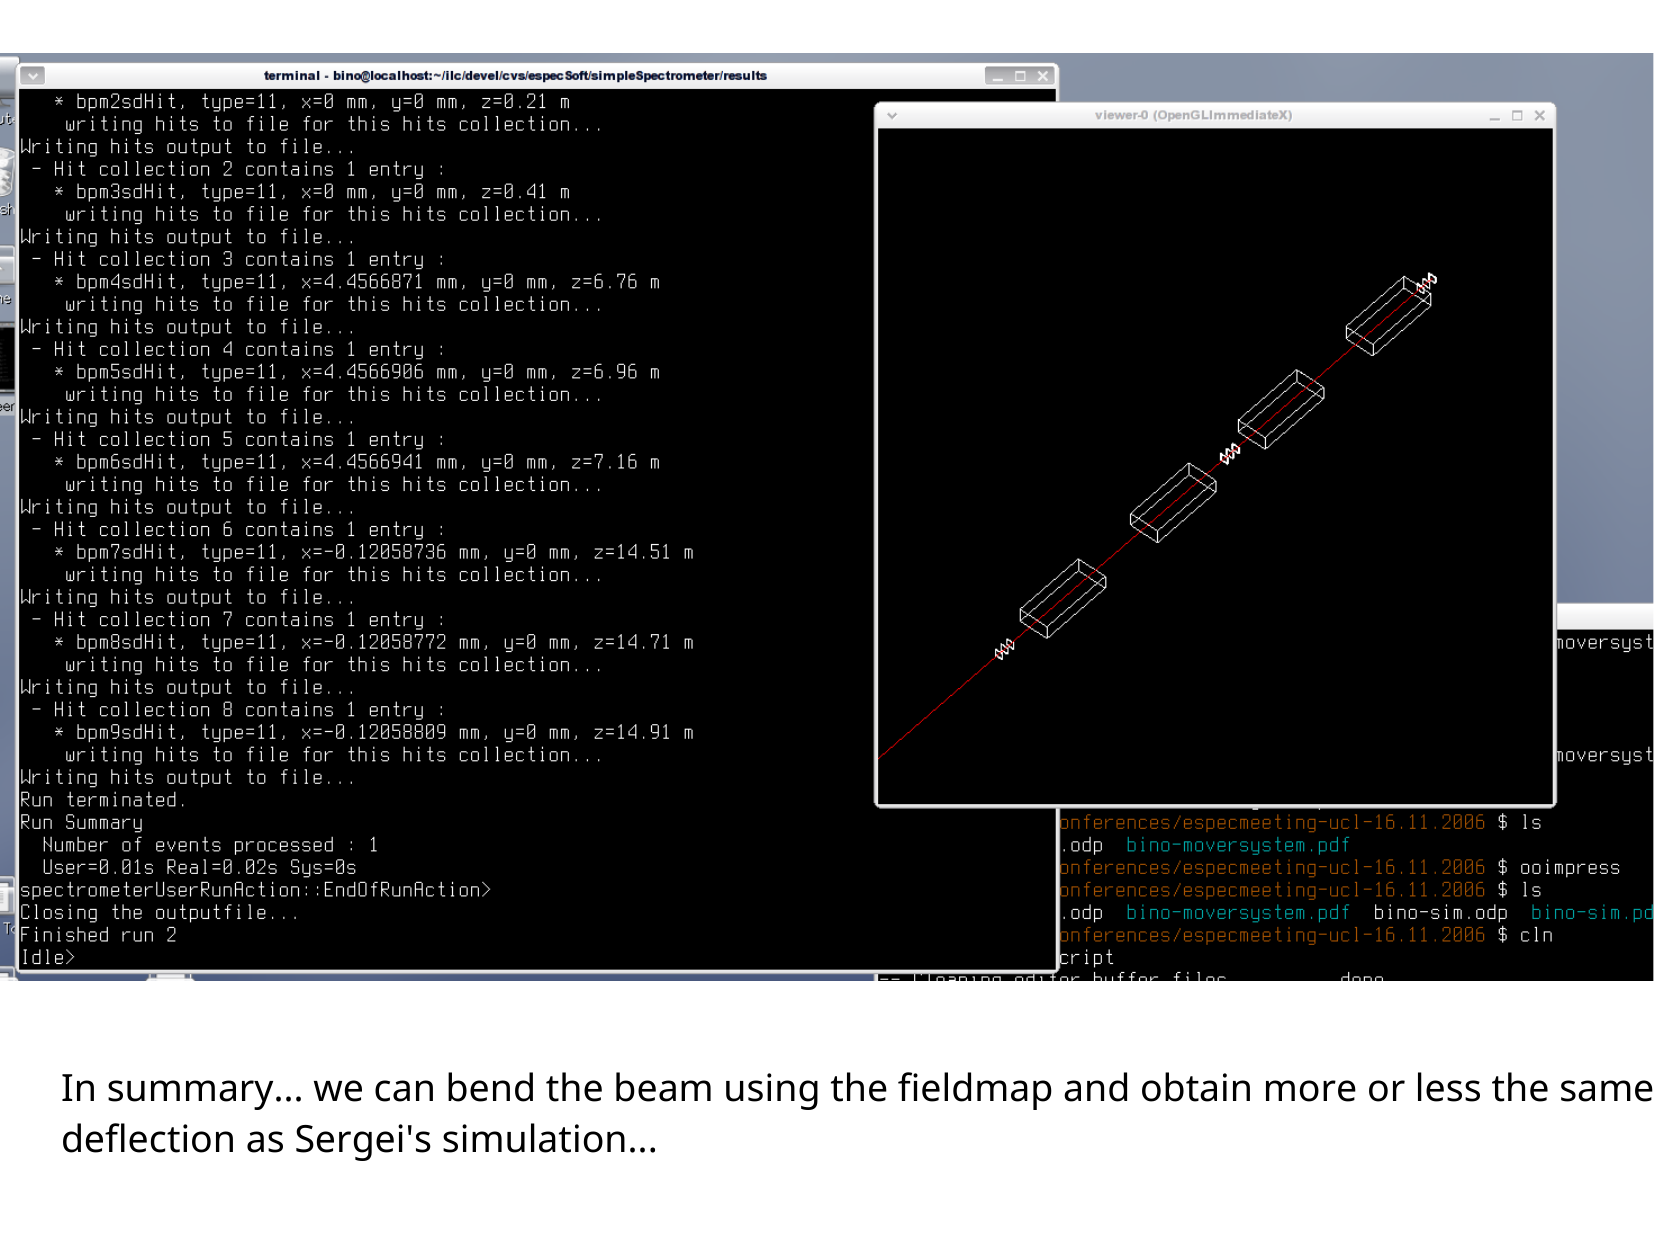

In summary... we can bend the beam using the fieldmap and obtain more or less the same
deflection as Sergei's simulation...